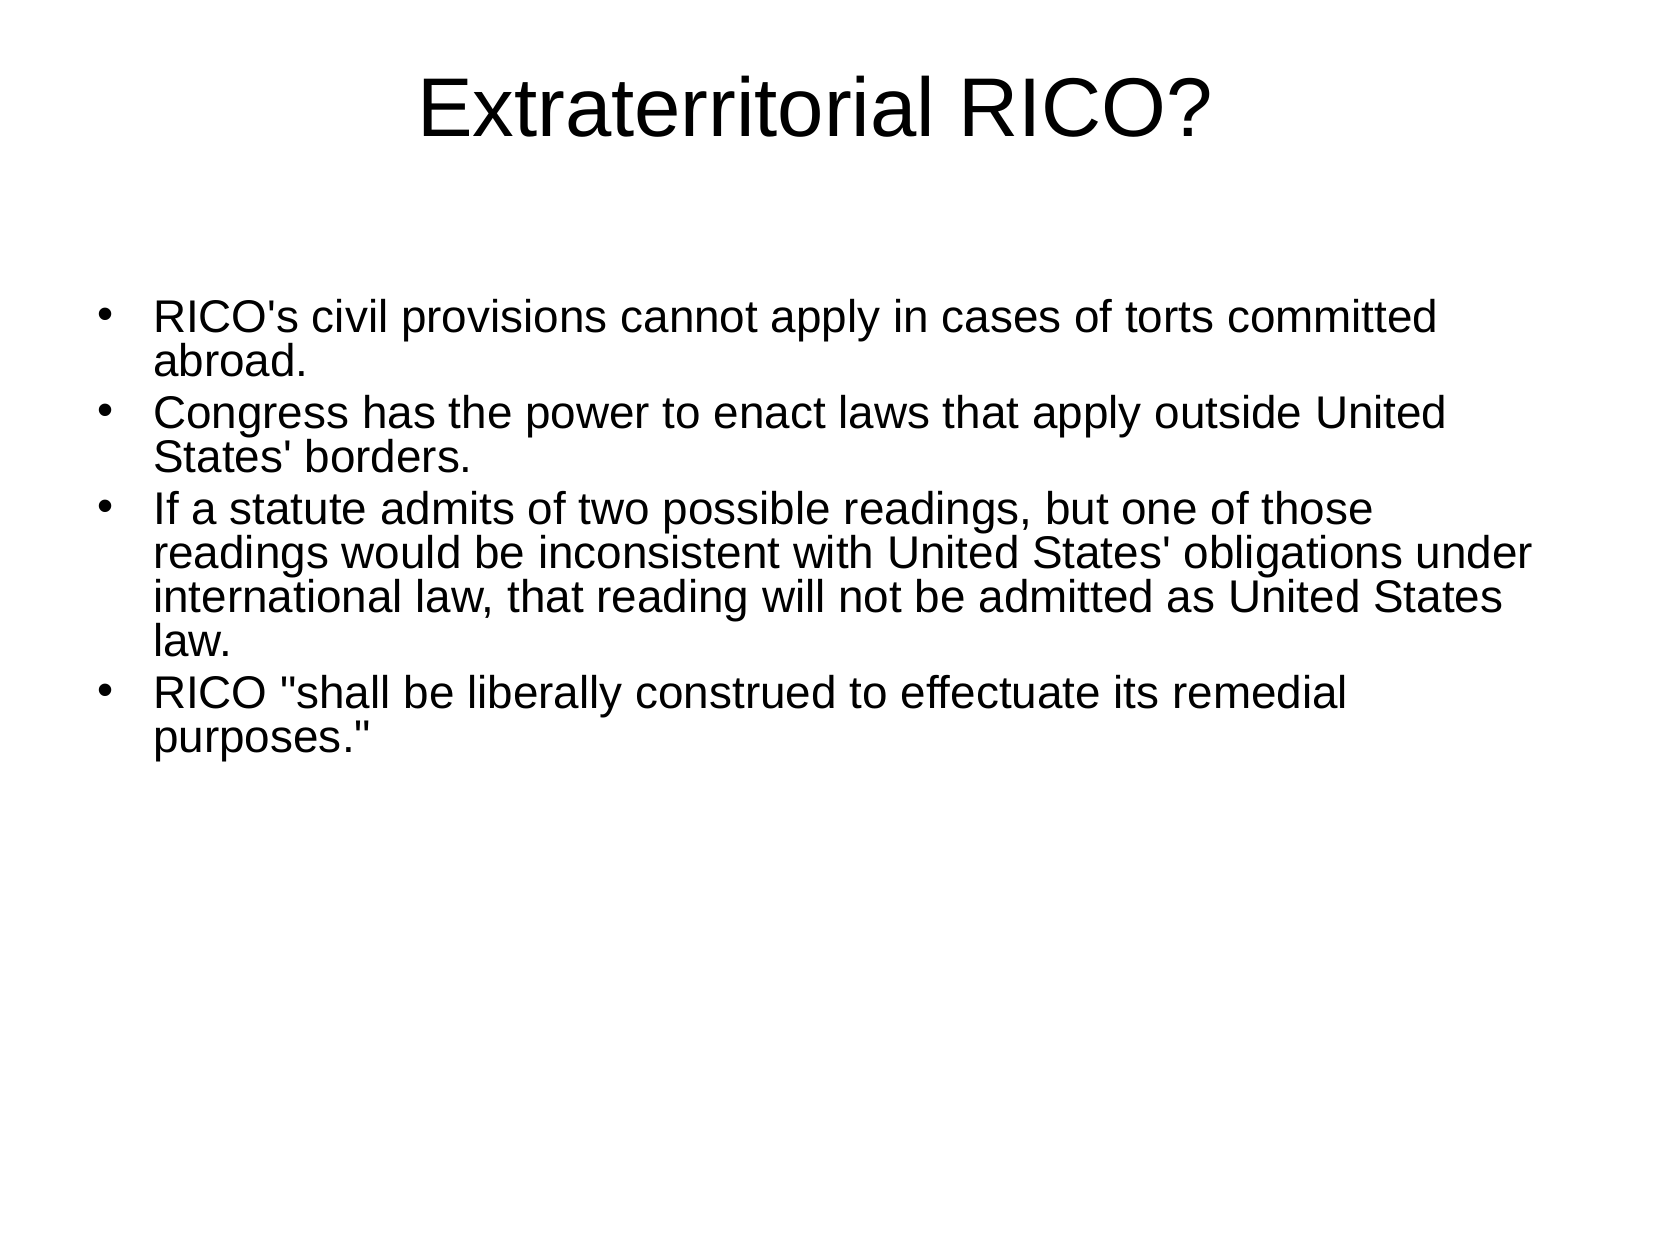

# Extraterritorial RICO?
RICO's civil provisions cannot apply in cases of torts committed abroad.
Congress has the power to enact laws that apply outside United States' borders.
If a statute admits of two possible readings, but one of those readings would be inconsistent with United States' obligations under international law, that reading will not be admitted as United States law.
RICO "shall be liberally construed to effectuate its remedial purposes."